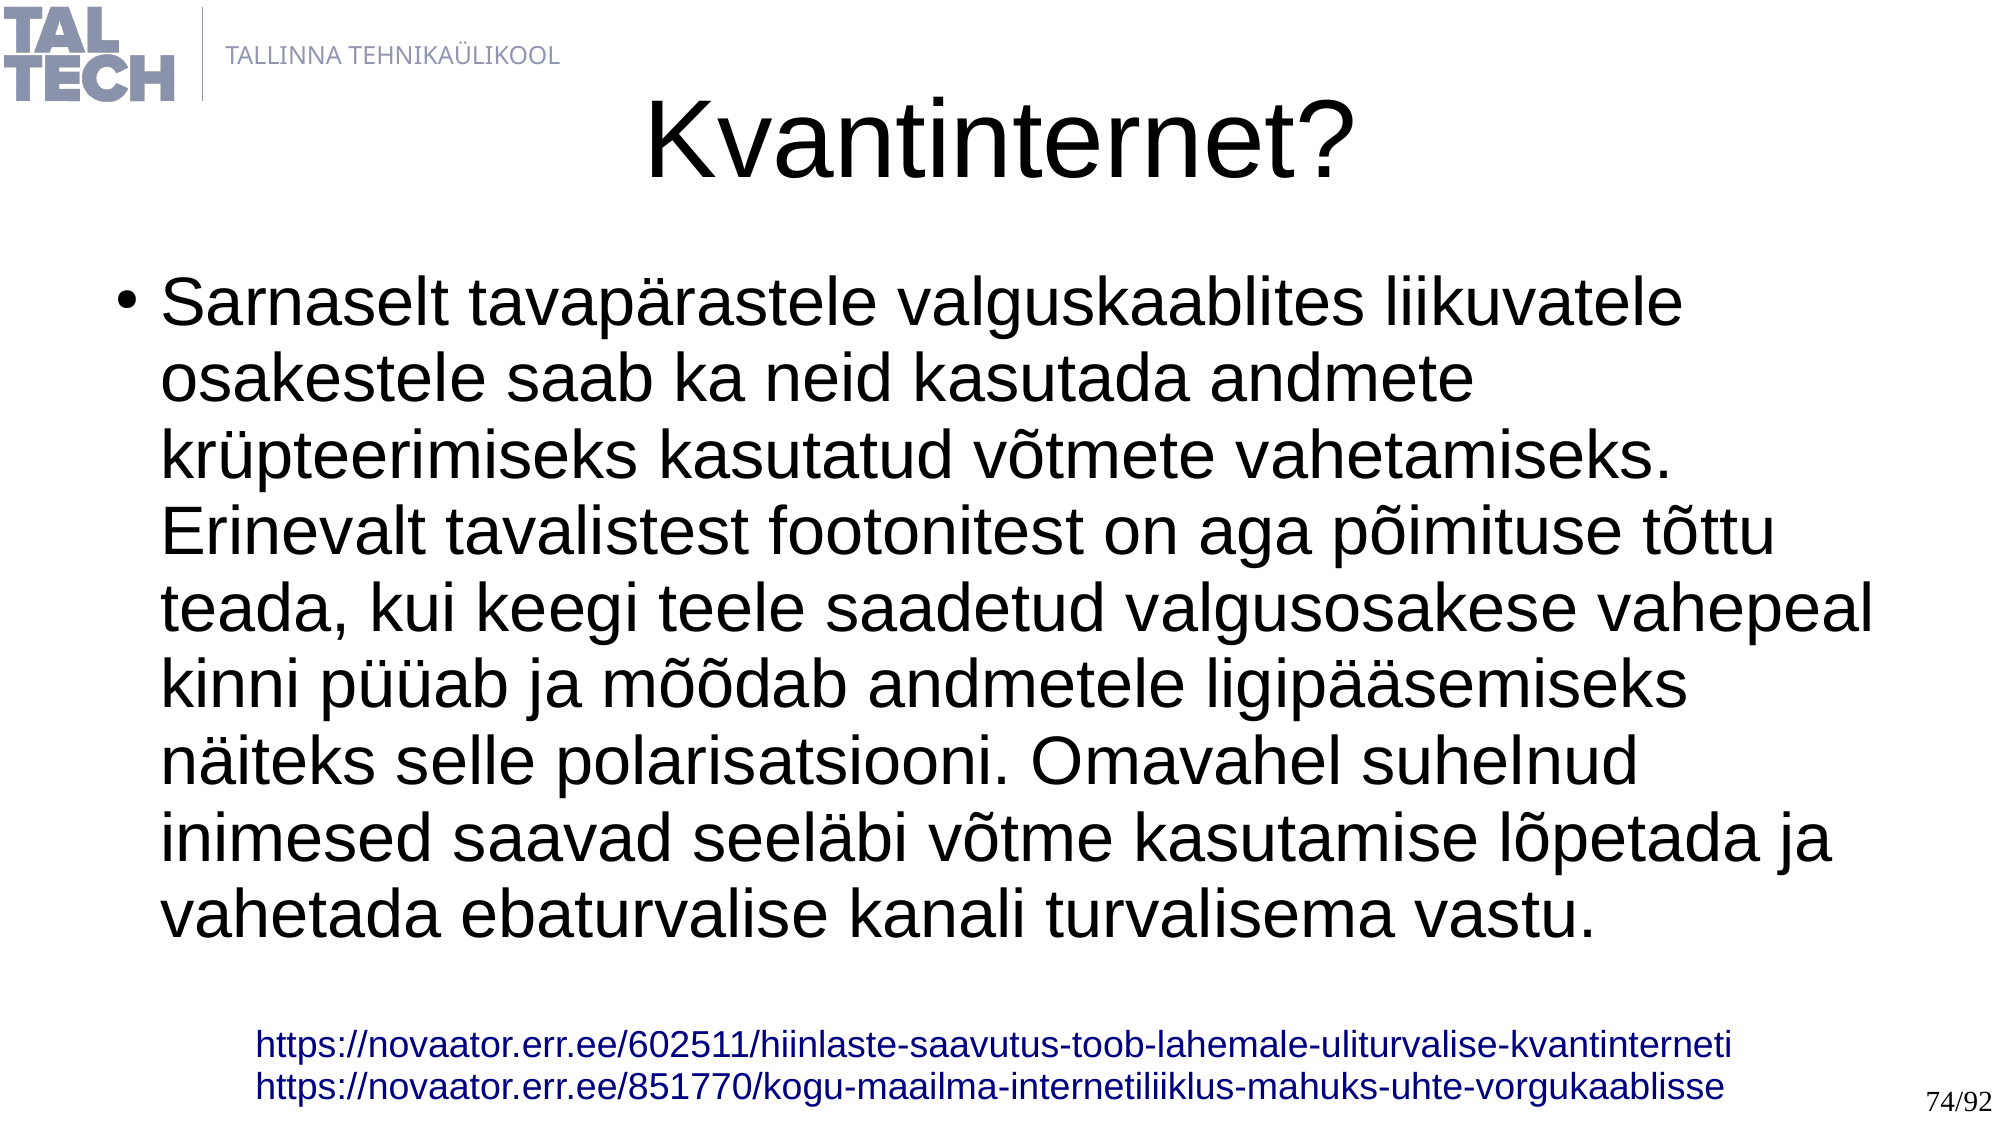

# Kvantinternet?
Sarnaselt tavapärastele valguskaablites liikuvatele osakestele saab ka neid kasutada andmete krüpteerimiseks kasutatud võtmete vahetamiseks. Erinevalt tavalistest footonitest on aga põimituse tõttu teada, kui keegi teele saadetud valgusosakese vahepeal kinni püüab ja mõõdab andmetele ligipääsemiseks näiteks selle polarisatsiooni. Omavahel suhelnud inimesed saavad seeläbi võtme kasutamise lõpetada ja vahetada ebaturvalise kanali turvalisema vastu.
https://novaator.err.ee/602511/hiinlaste-saavutus-toob-lahemale-uliturvalise-kvantinterneti
https://novaator.err.ee/851770/kogu-maailma-internetiliiklus-mahuks-uhte-vorgukaablisse
74